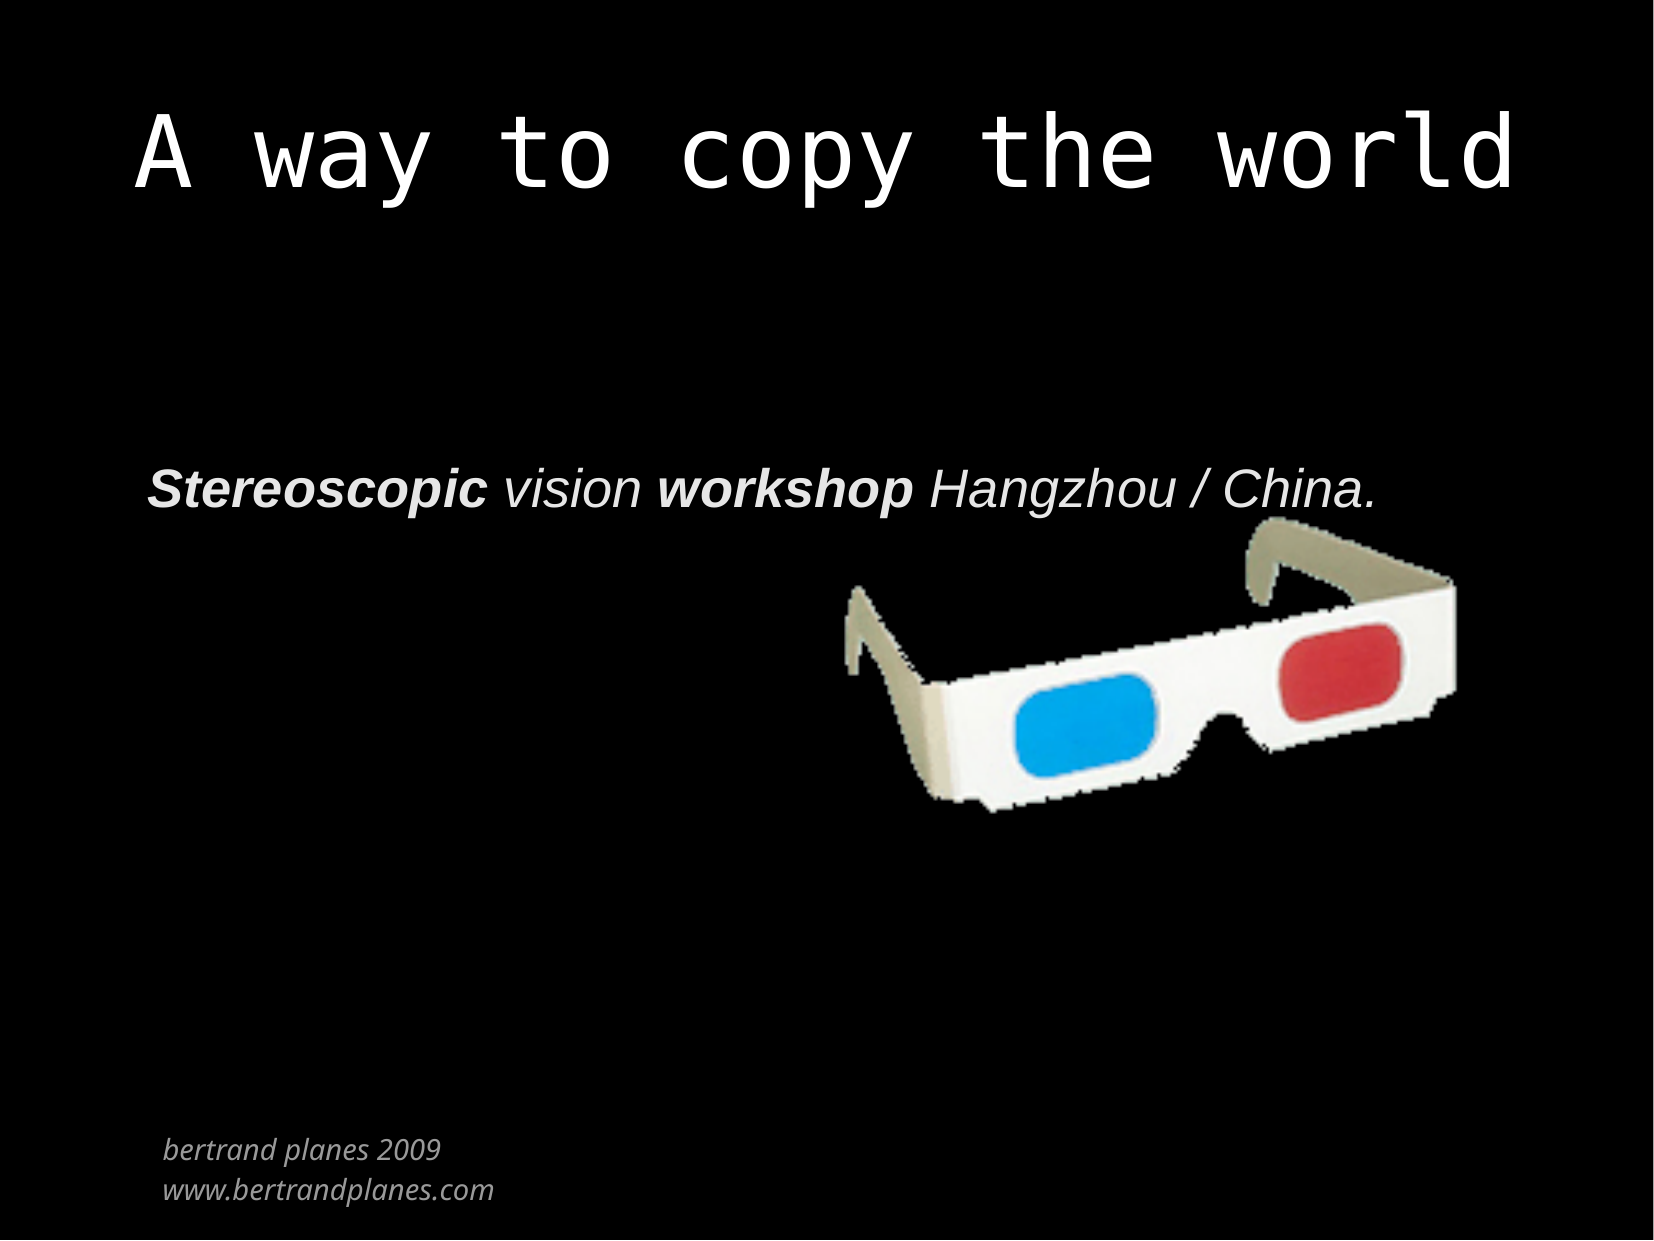

# A way to copy the world
Stereoscopic vision workshop Hangzhou / China.
bertrand planes 2009 www.bertrandplanes.com